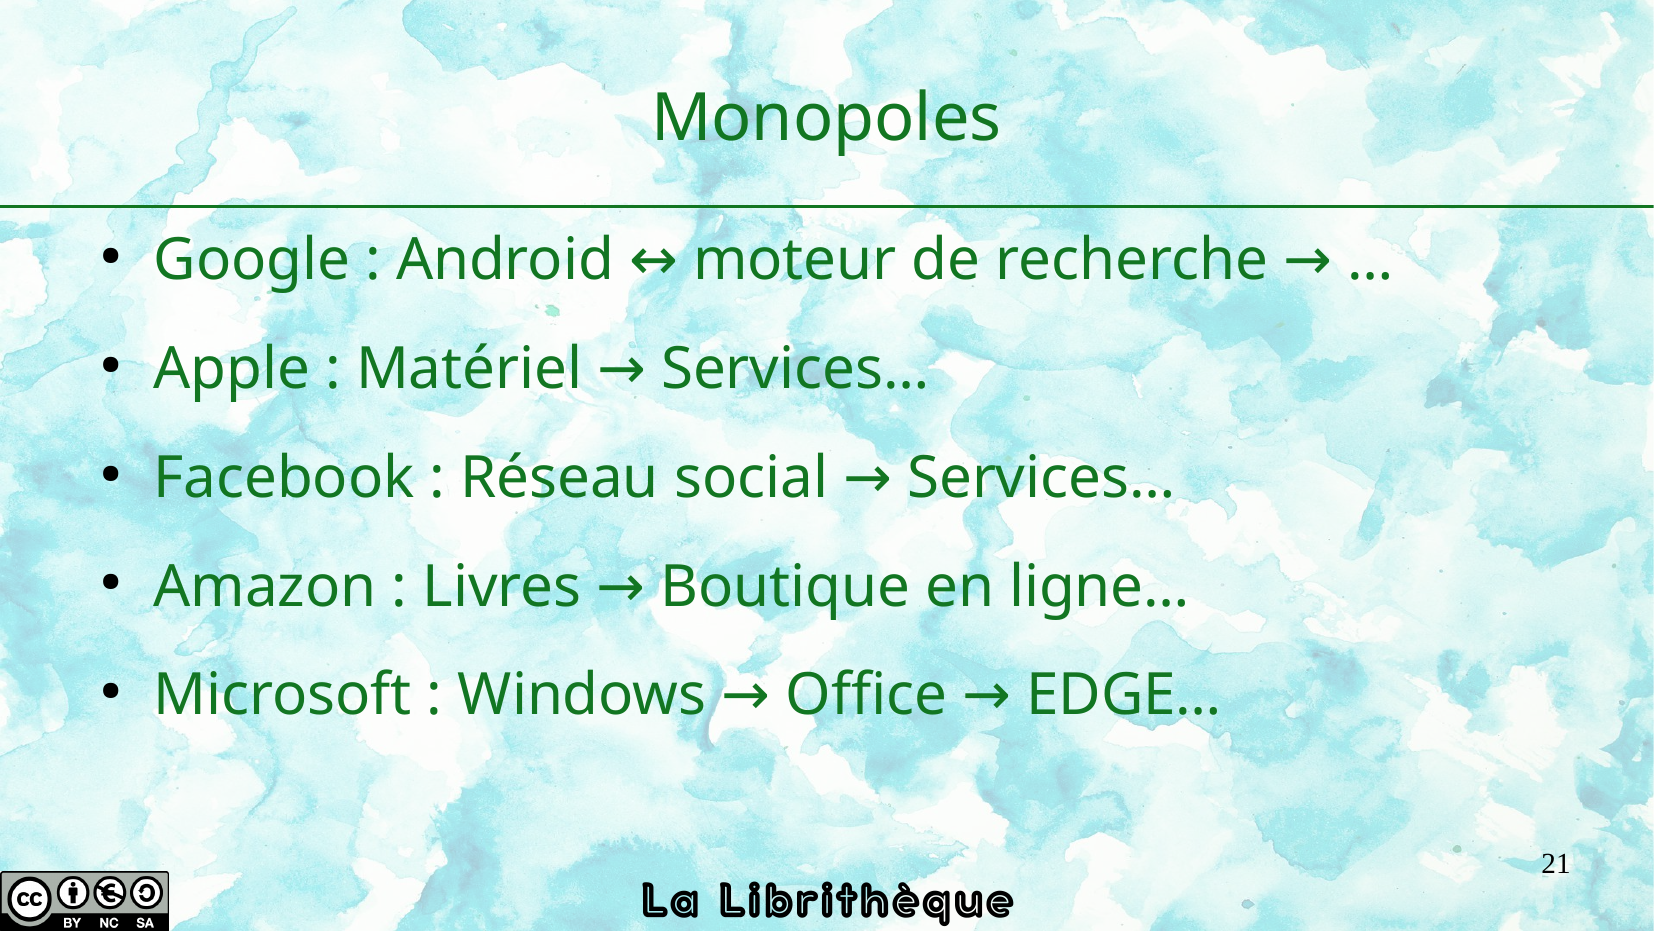

# Monopoles
Google : Android ↔ moteur de recherche → …
Apple : Matériel → Services…
Facebook : Réseau social → Services…
Amazon : Livres → Boutique en ligne…
Microsoft : Windows → Office → EDGE…
21